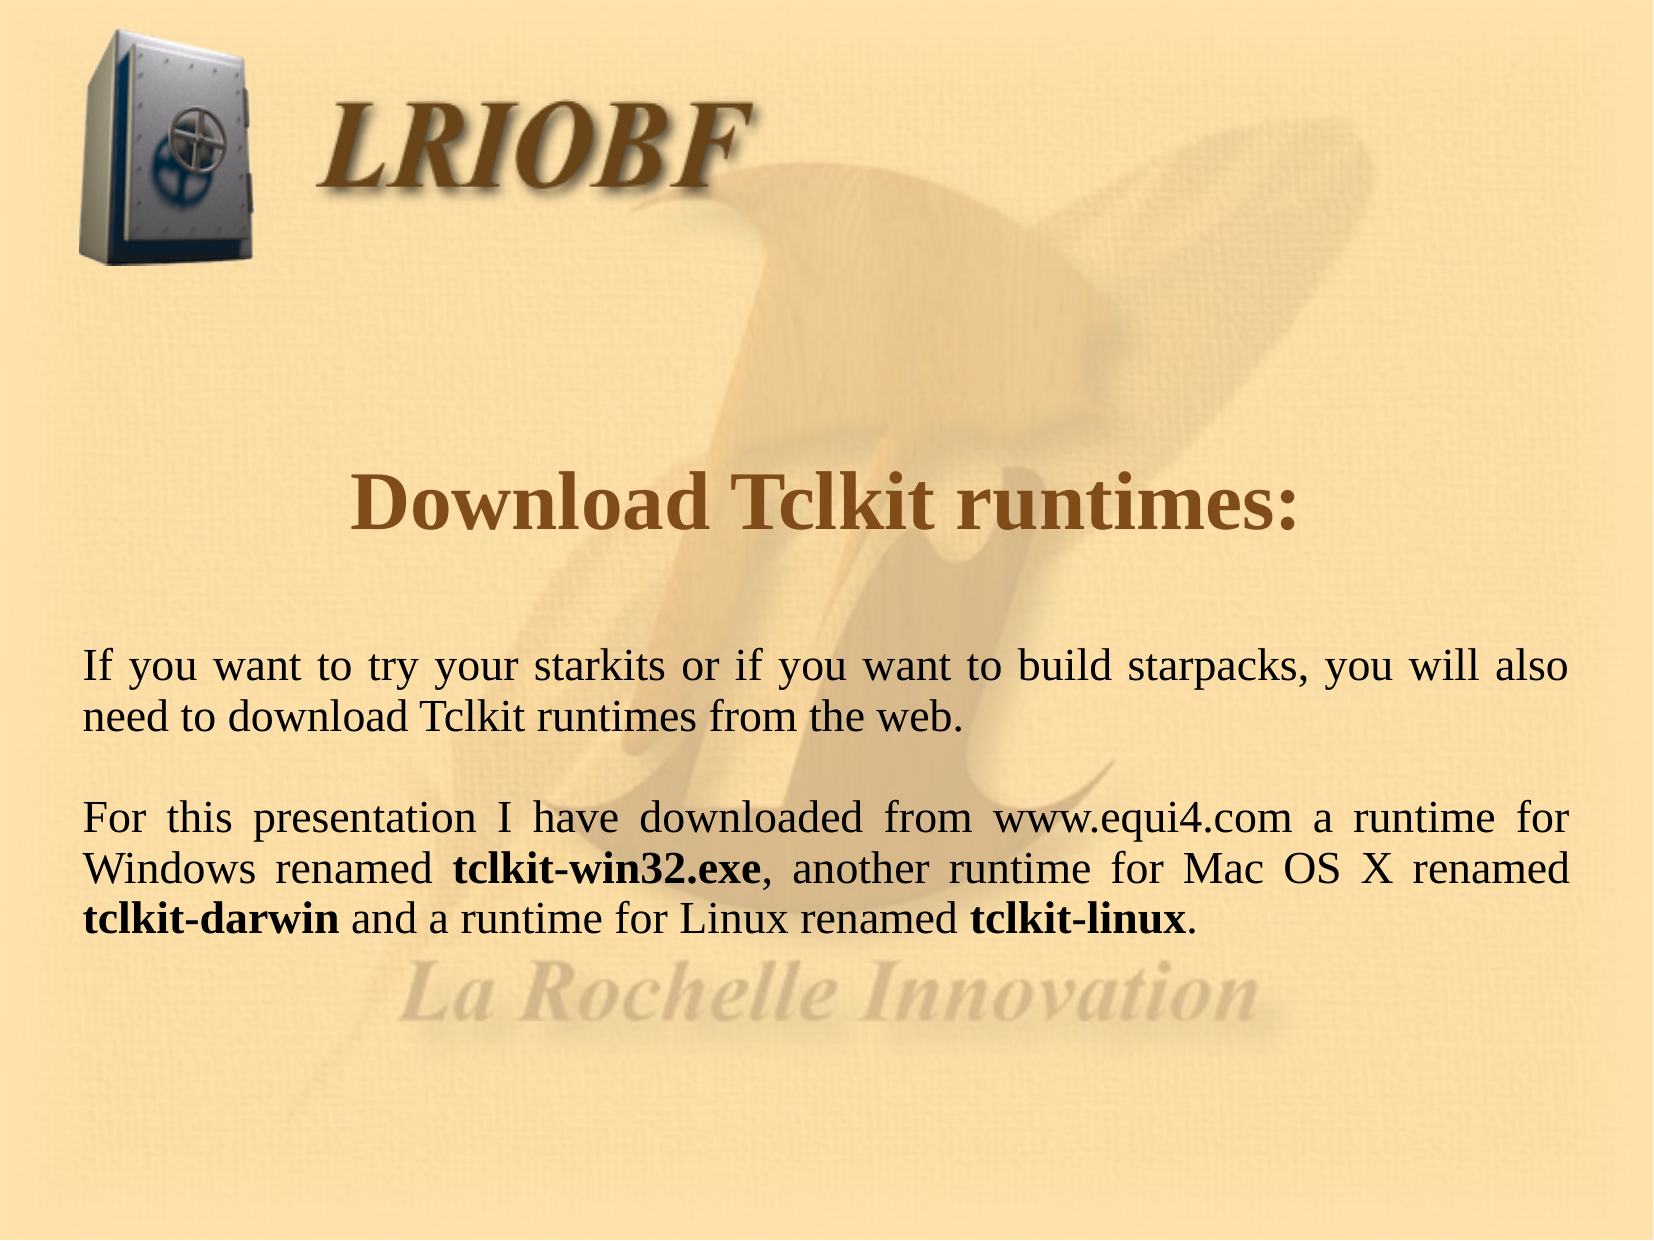

# Download Tclkit runtimes:
If you want to try your starkits or if you want to build starpacks, you will also need to download Tclkit runtimes from the web.
For this presentation I have downloaded from www.equi4.com a runtime for Windows renamed tclkit-win32.exe, another runtime for Mac OS X renamed tclkit-darwin and a runtime for Linux renamed tclkit-linux.